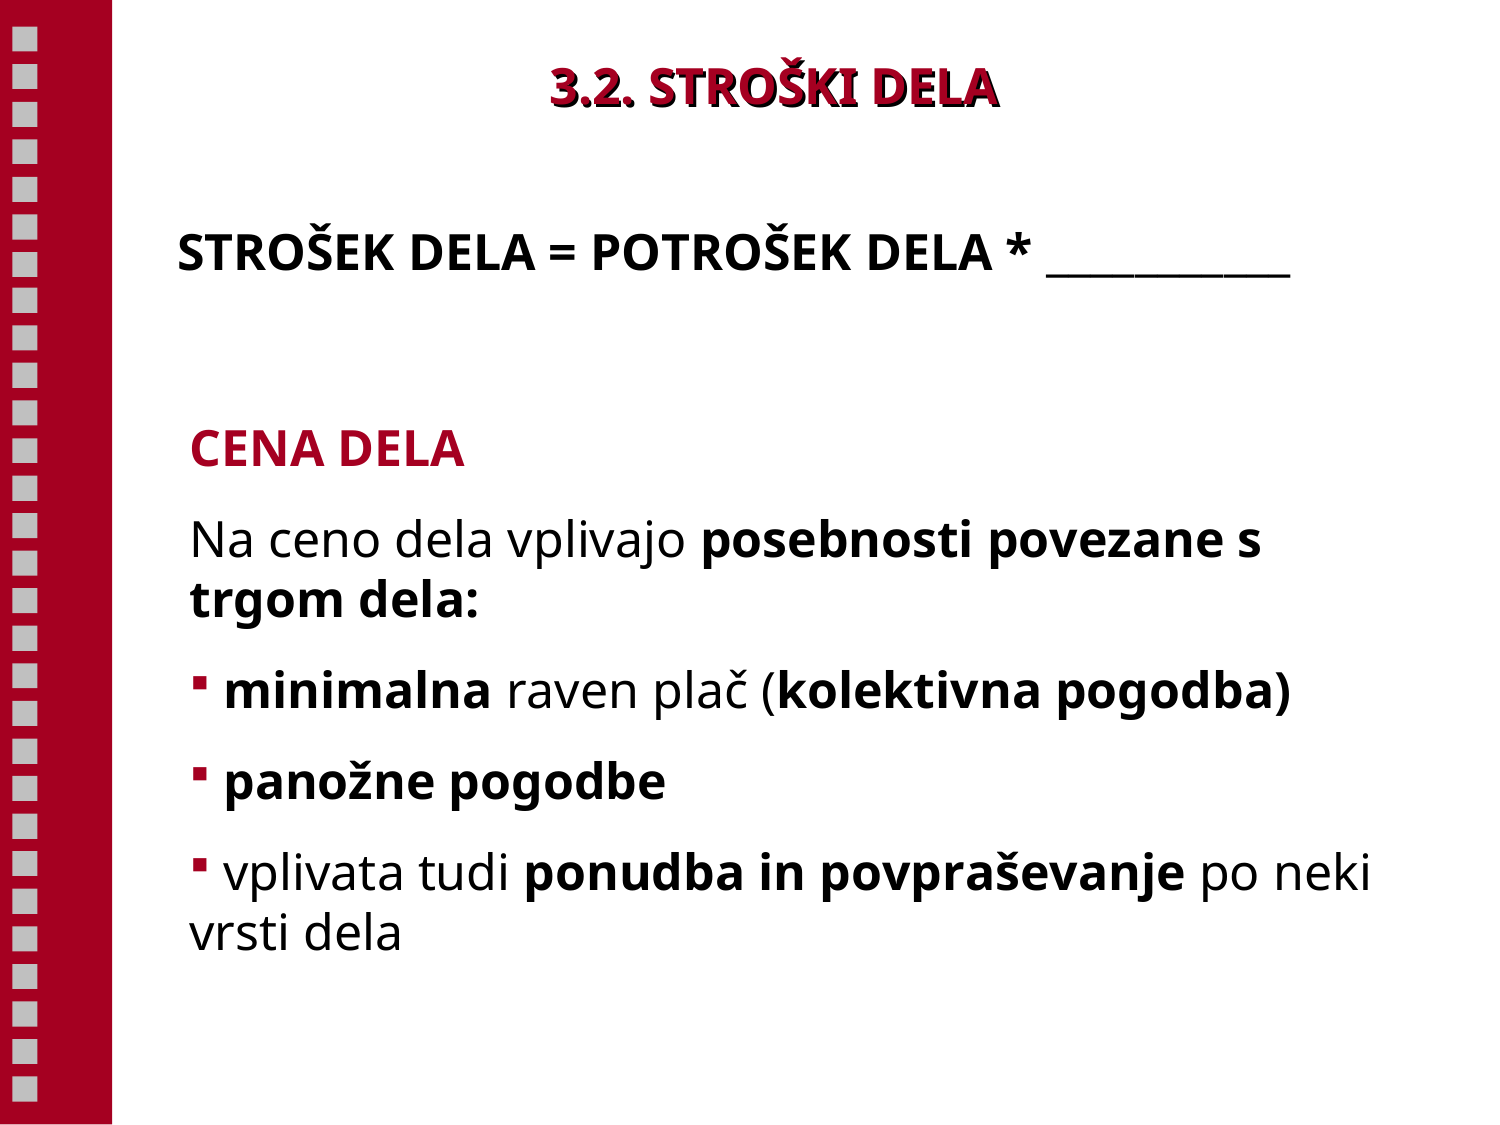

# 3.2. STROŠKI DELA
STROŠEK DELA = POTROŠEK DELA * ___________
CENA DELA
Na ceno dela vplivajo posebnosti povezane s trgom dela:
 minimalna raven plač (kolektivna pogodba)
 panožne pogodbe
 vplivata tudi ponudba in povpraševanje po neki vrsti dela